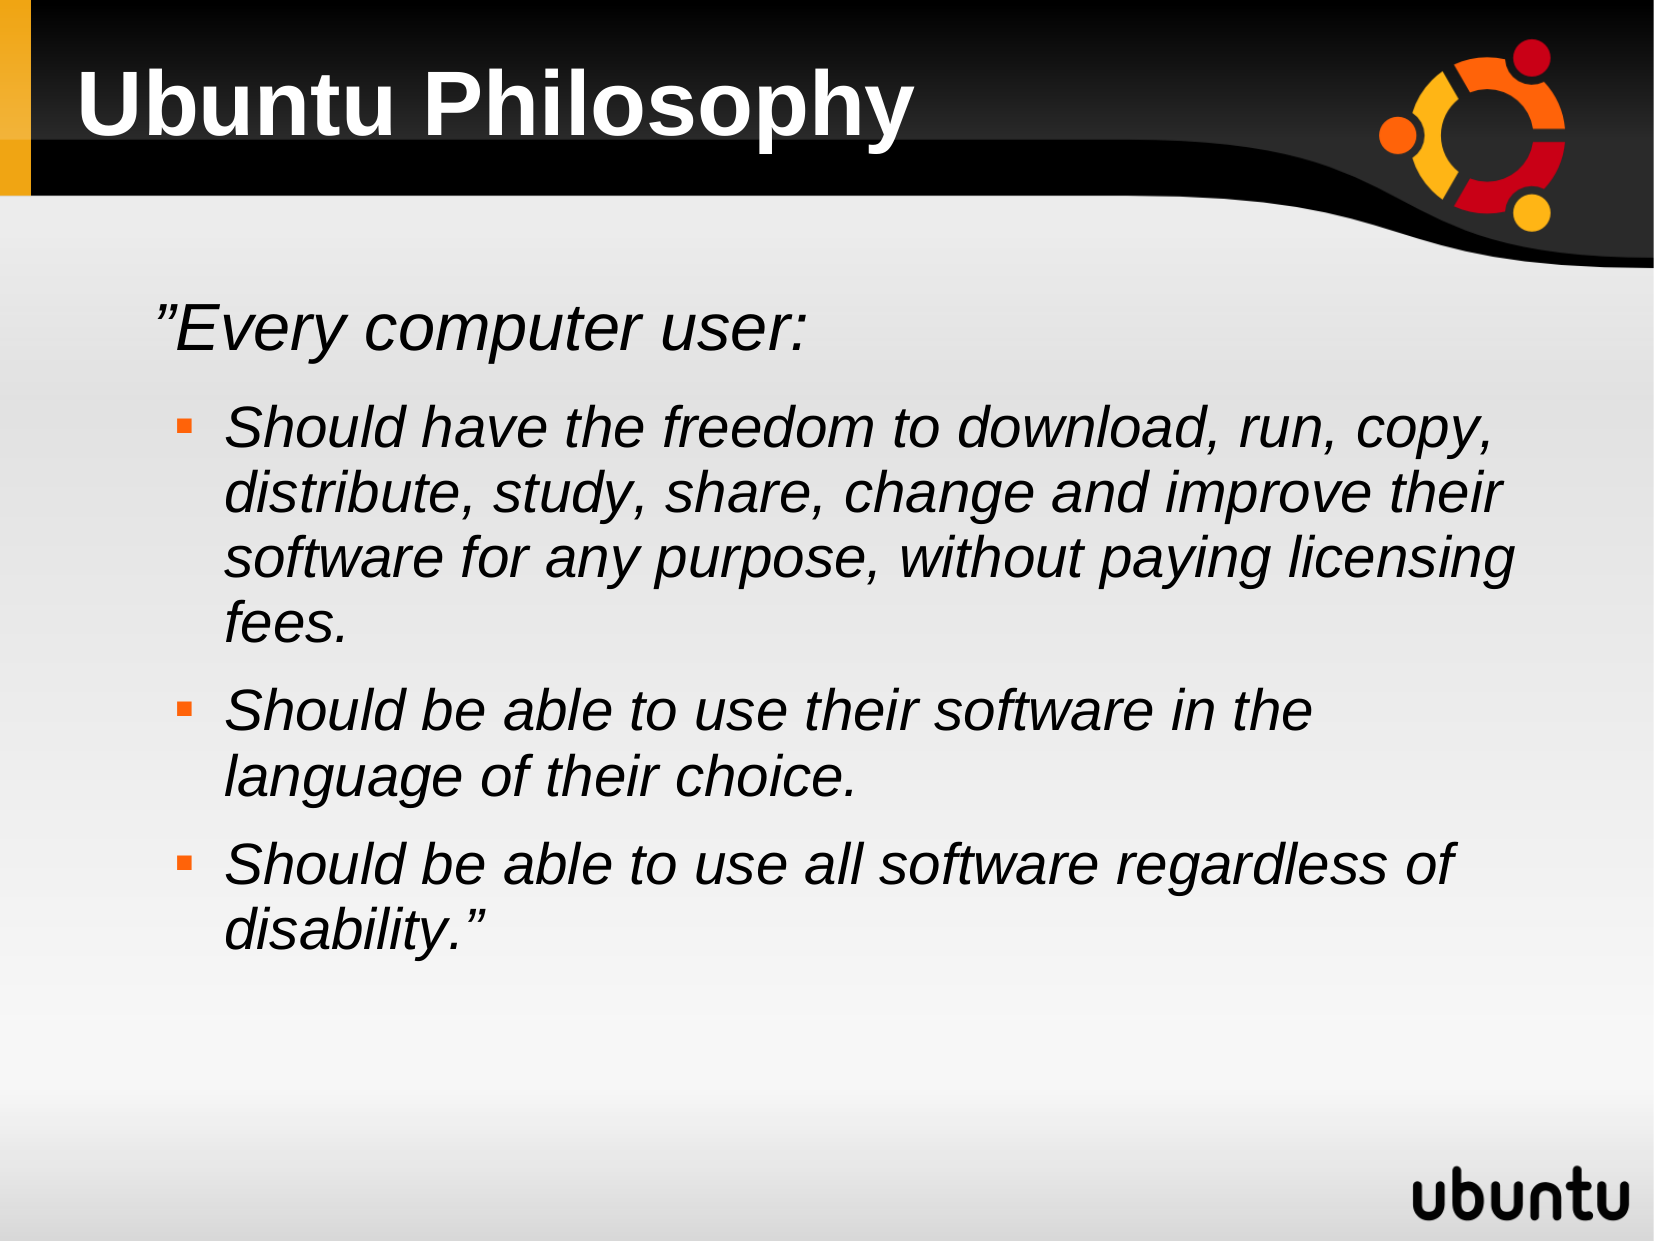

# Ubuntu Philosophy
”Every computer user:
Should have the freedom to download, run, copy, distribute, study, share, change and improve their software for any purpose, without paying licensing fees.
Should be able to use their software in the language of their choice.
Should be able to use all software regardless of disability.”